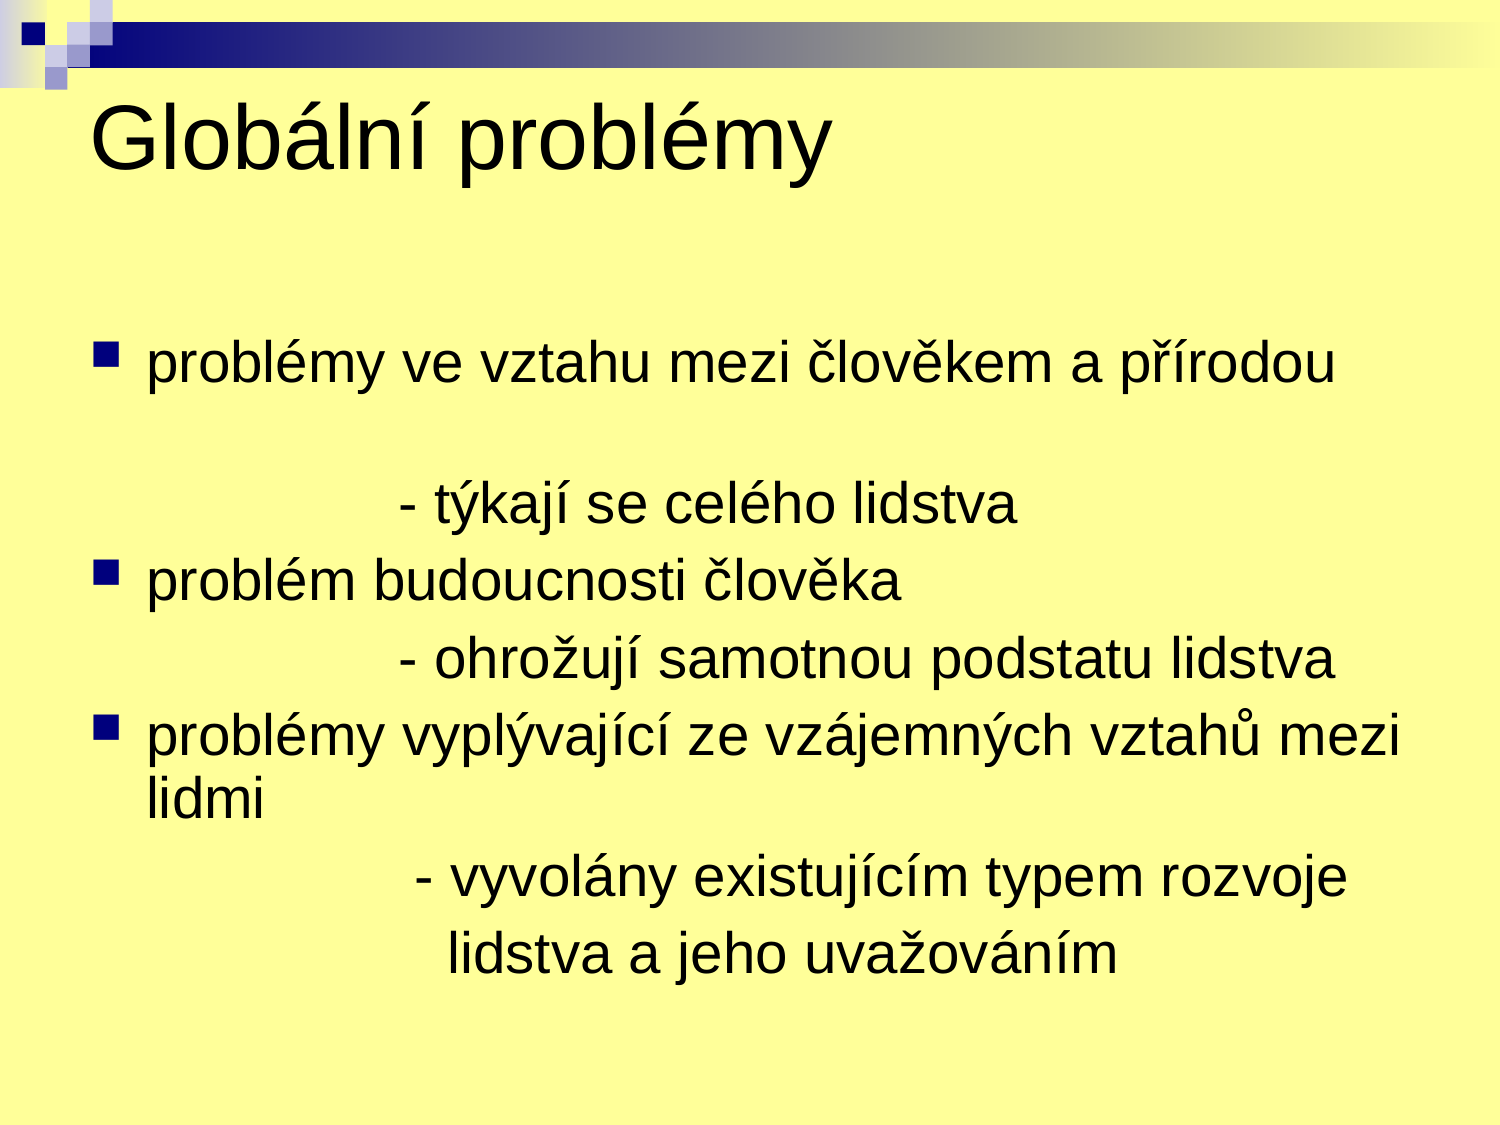

# Globální problémy
problémy ve vztahu mezi člověkem a přírodou
 - týkají se celého lidstva
problém budoucnosti člověka
 - ohrožují samotnou podstatu lidstva
problémy vyplývající ze vzájemných vztahů mezi lidmi
 - vyvolány existujícím typem rozvoje
 lidstva a jeho uvažováním